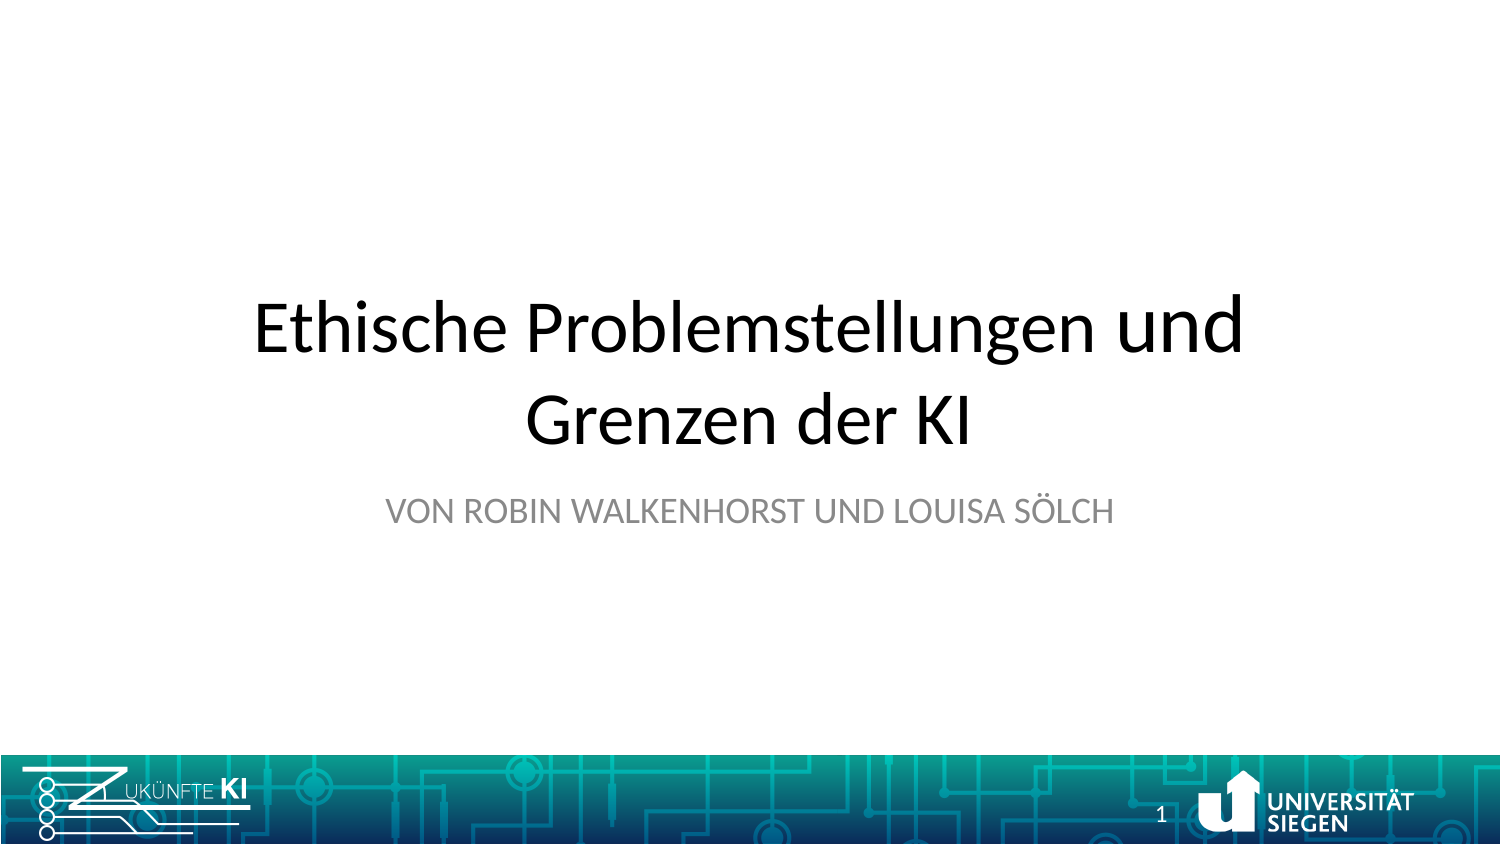

# Ethische Problemstellungen und Grenzen der KI
VON ROBIN WALKENHORST UND LOUISA SÖLCH